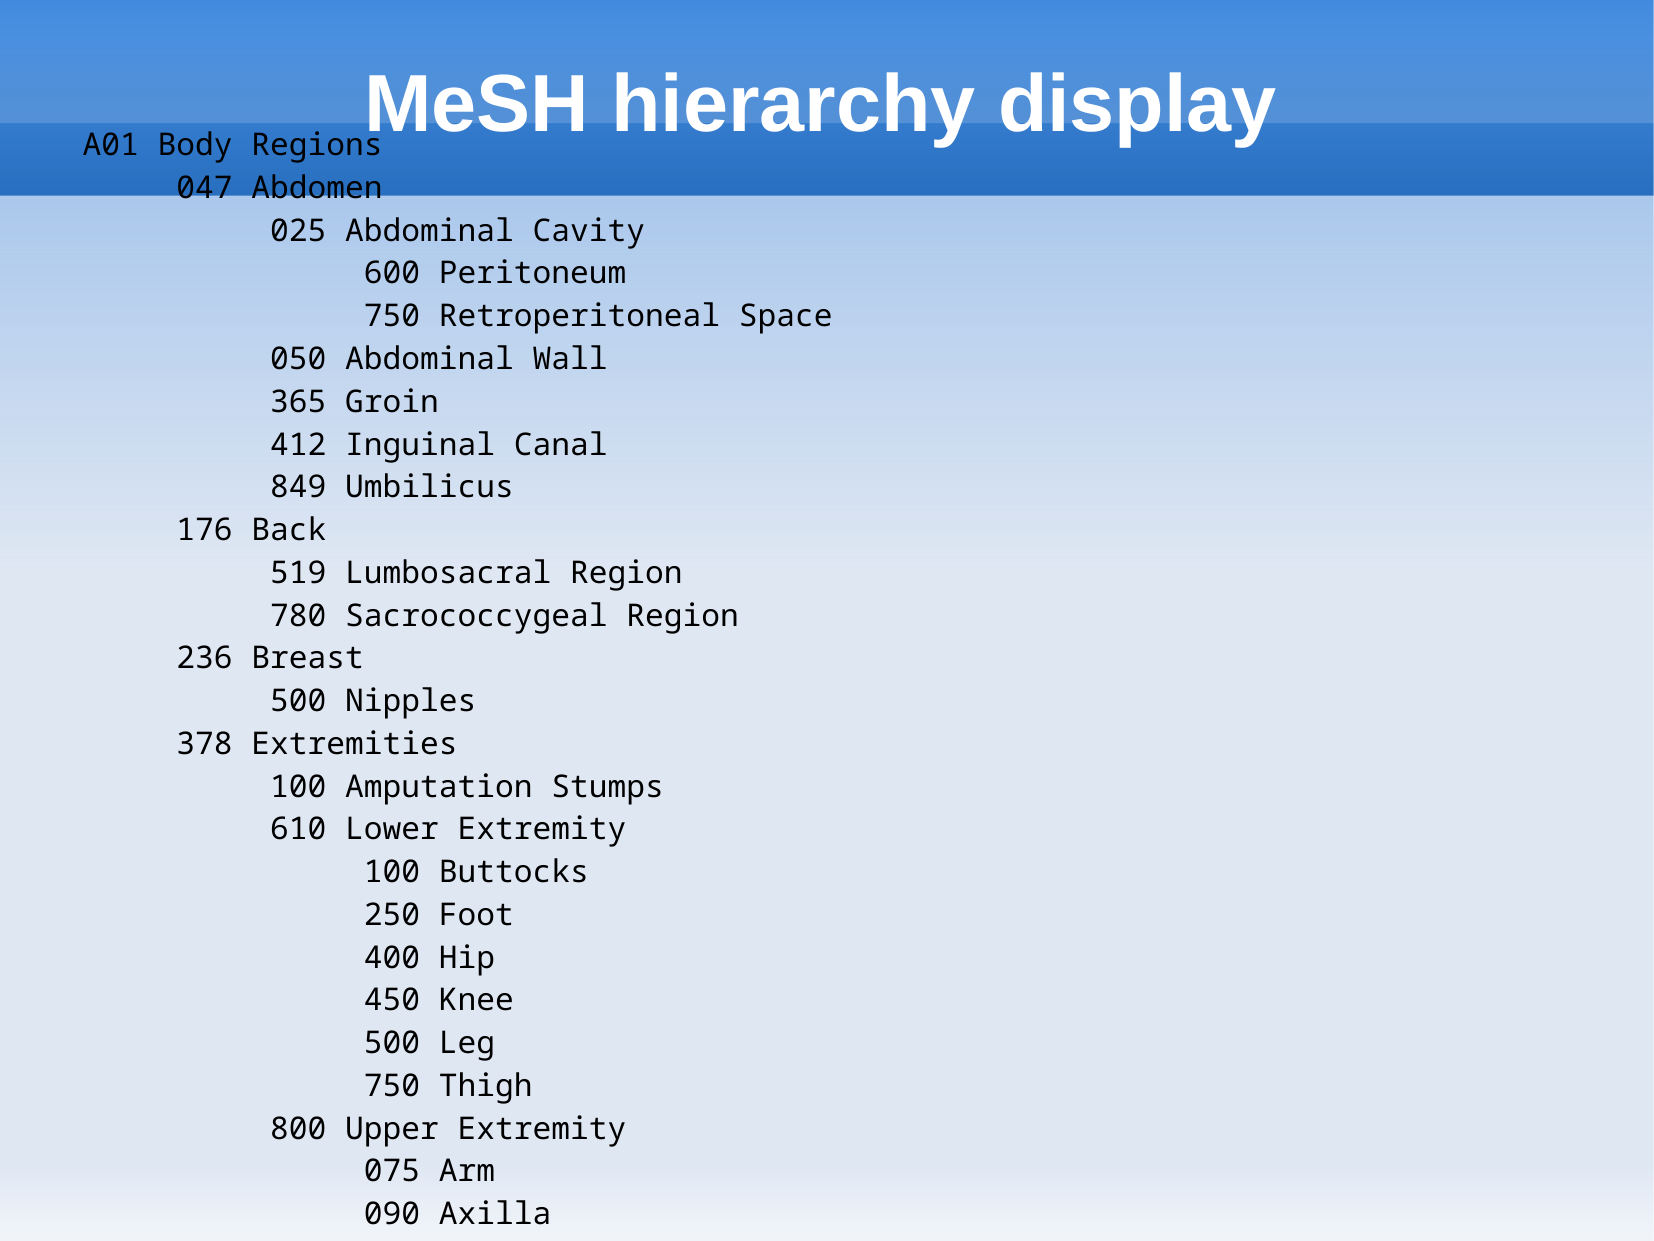

# MeSH hierarchy display
A01 Body Regions
 047 Abdomen
 025 Abdominal Cavity
 600 Peritoneum
 750 Retroperitoneal Space
 050 Abdominal Wall
 365 Groin
 412 Inguinal Canal
 849 Umbilicus
 176 Back
 519 Lumbosacral Region
 780 Sacrococcygeal Region
 236 Breast
 500 Nipples
 378 Extremities
 100 Amputation Stumps
 610 Lower Extremity
 100 Buttocks
 250 Foot
 400 Hip
 450 Knee
 500 Leg
 750 Thigh
 800 Upper Extremity
 075 Arm
 090 Axilla
 420 Elbow